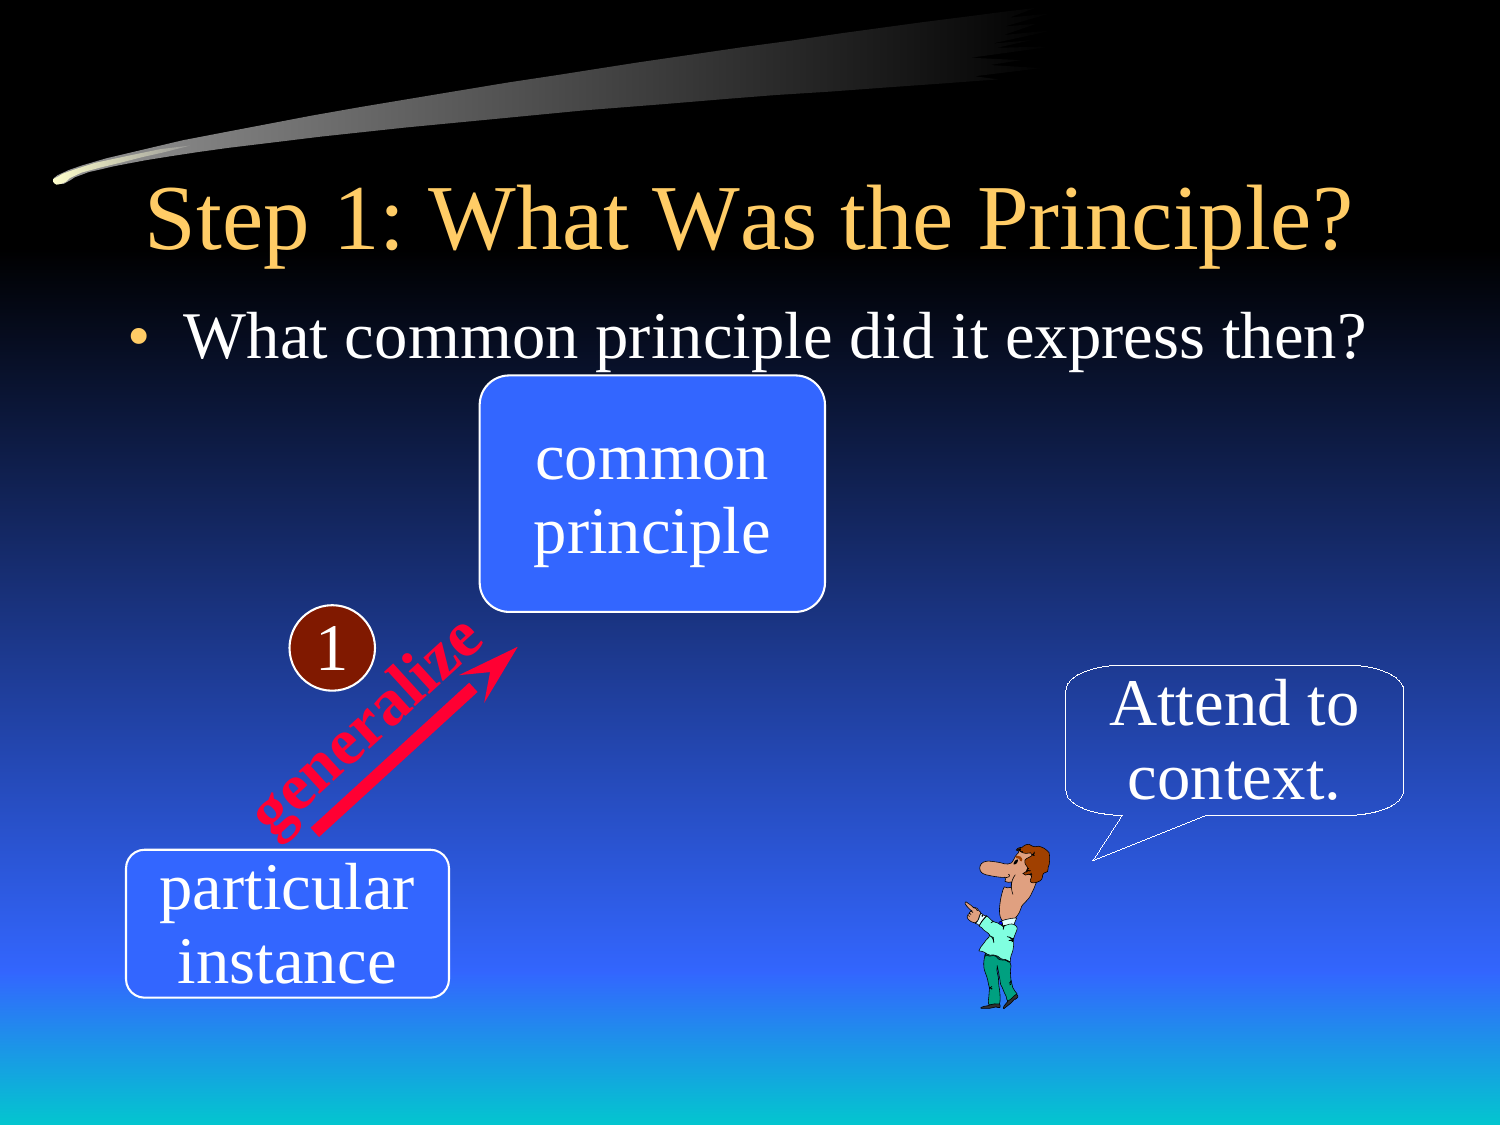

# Step 1: What Was the Principle?
What common principle did it express then?
common
principle
1
generalize
Attend to
context.
particular
instance